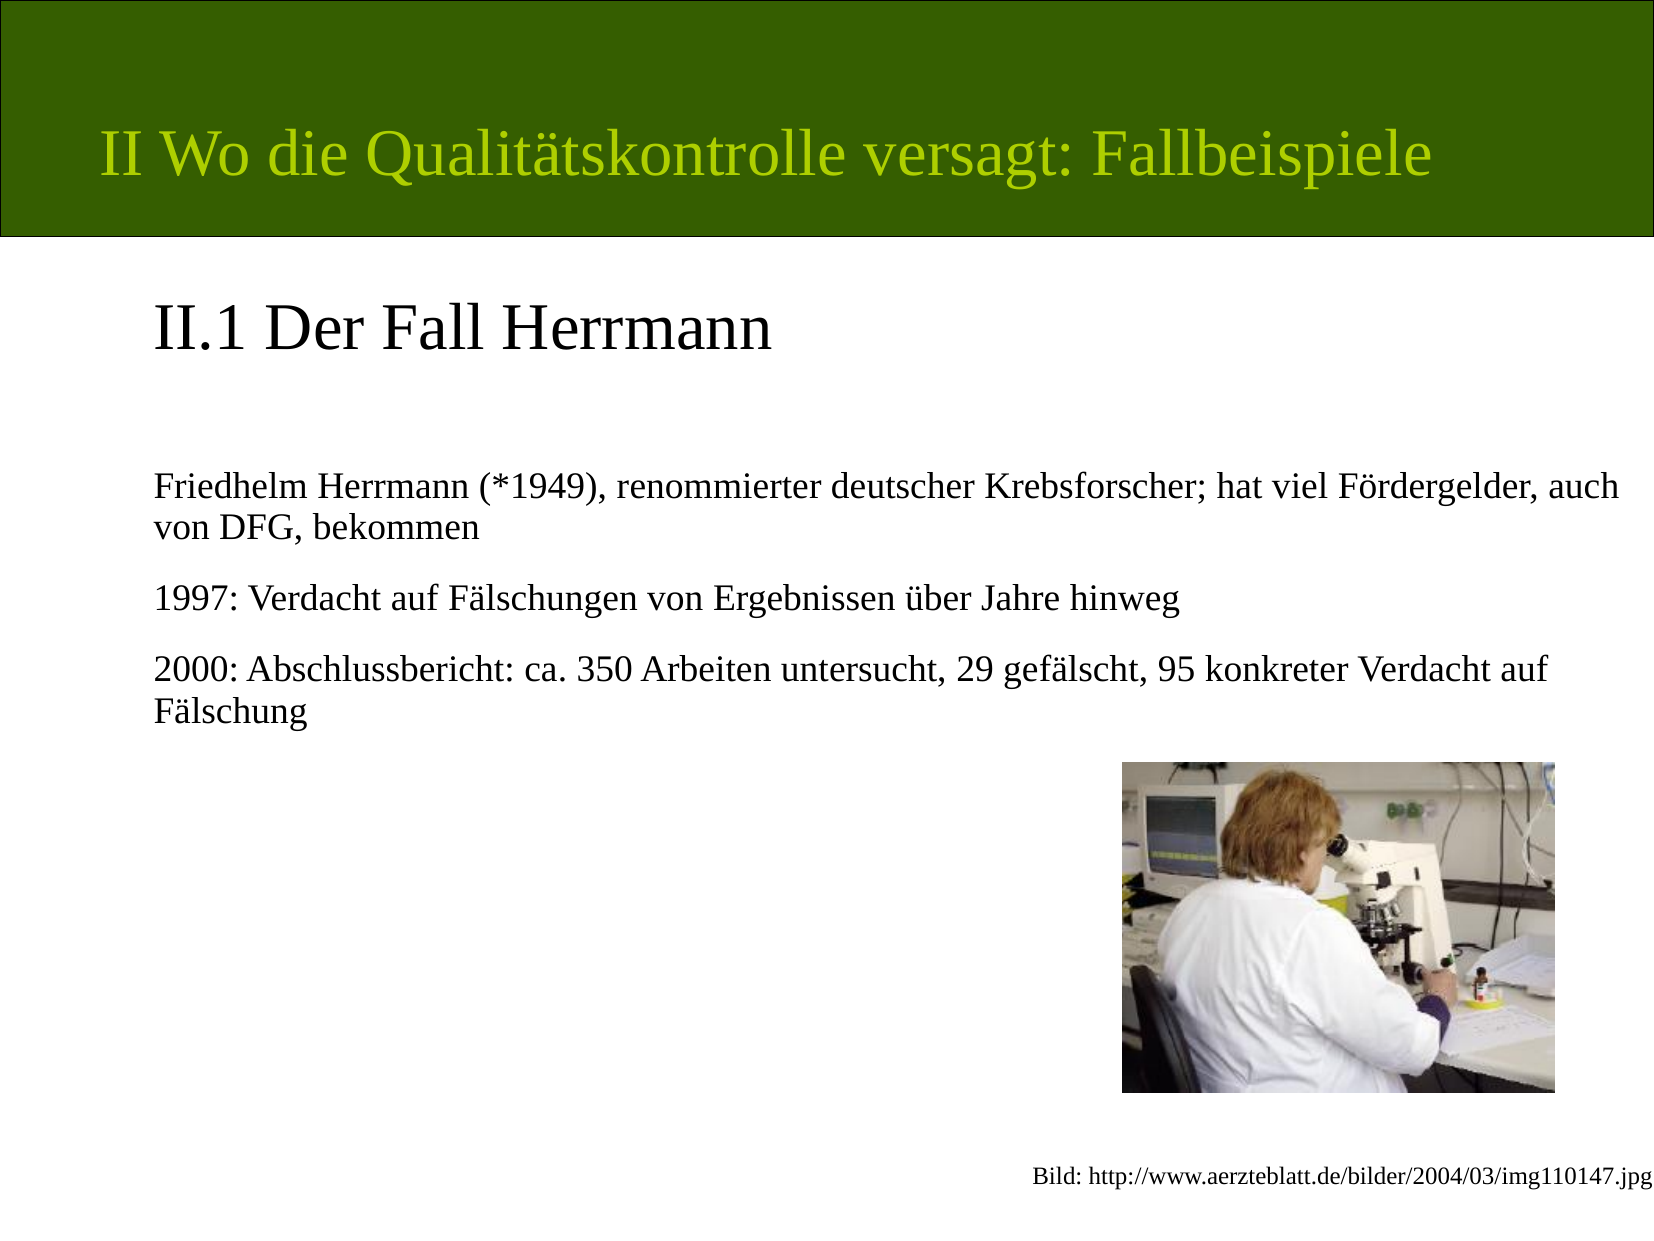

# II Wo die Qualitätskontrolle versagt: Fallbeispiele
II.1 Der Fall Herrmann
Friedhelm Herrmann (*1949), renommierter deutscher Krebsforscher; hat viel Fördergelder, auch von DFG, bekommen
1997: Verdacht auf Fälschungen von Ergebnissen über Jahre hinweg
2000: Abschlussbericht: ca. 350 Arbeiten untersucht, 29 gefälscht, 95 konkreter Verdacht auf Fälschung
Bild: http://www.aerzteblatt.de/bilder/2004/03/img110147.jpg